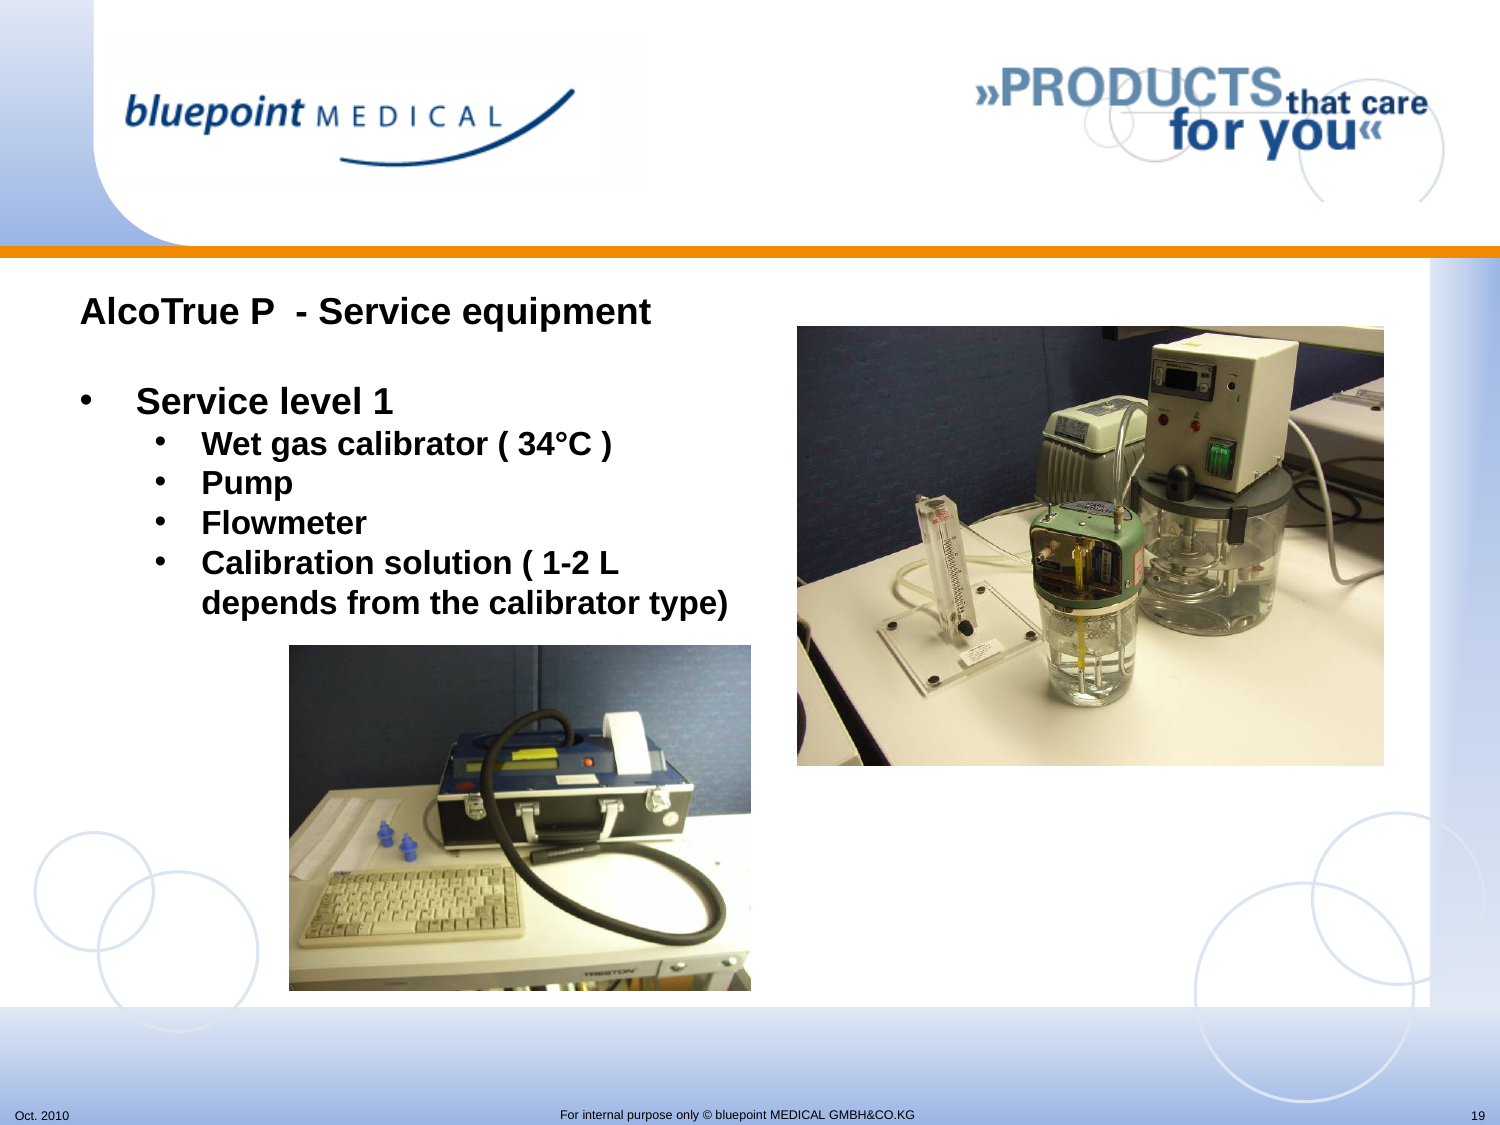

# AlcoTrue P - Service equipment
Service level 1
Wet gas calibrator ( 34°C )
Pump
Flowmeter
Calibration solution ( 1-2 L depends from the calibrator type)